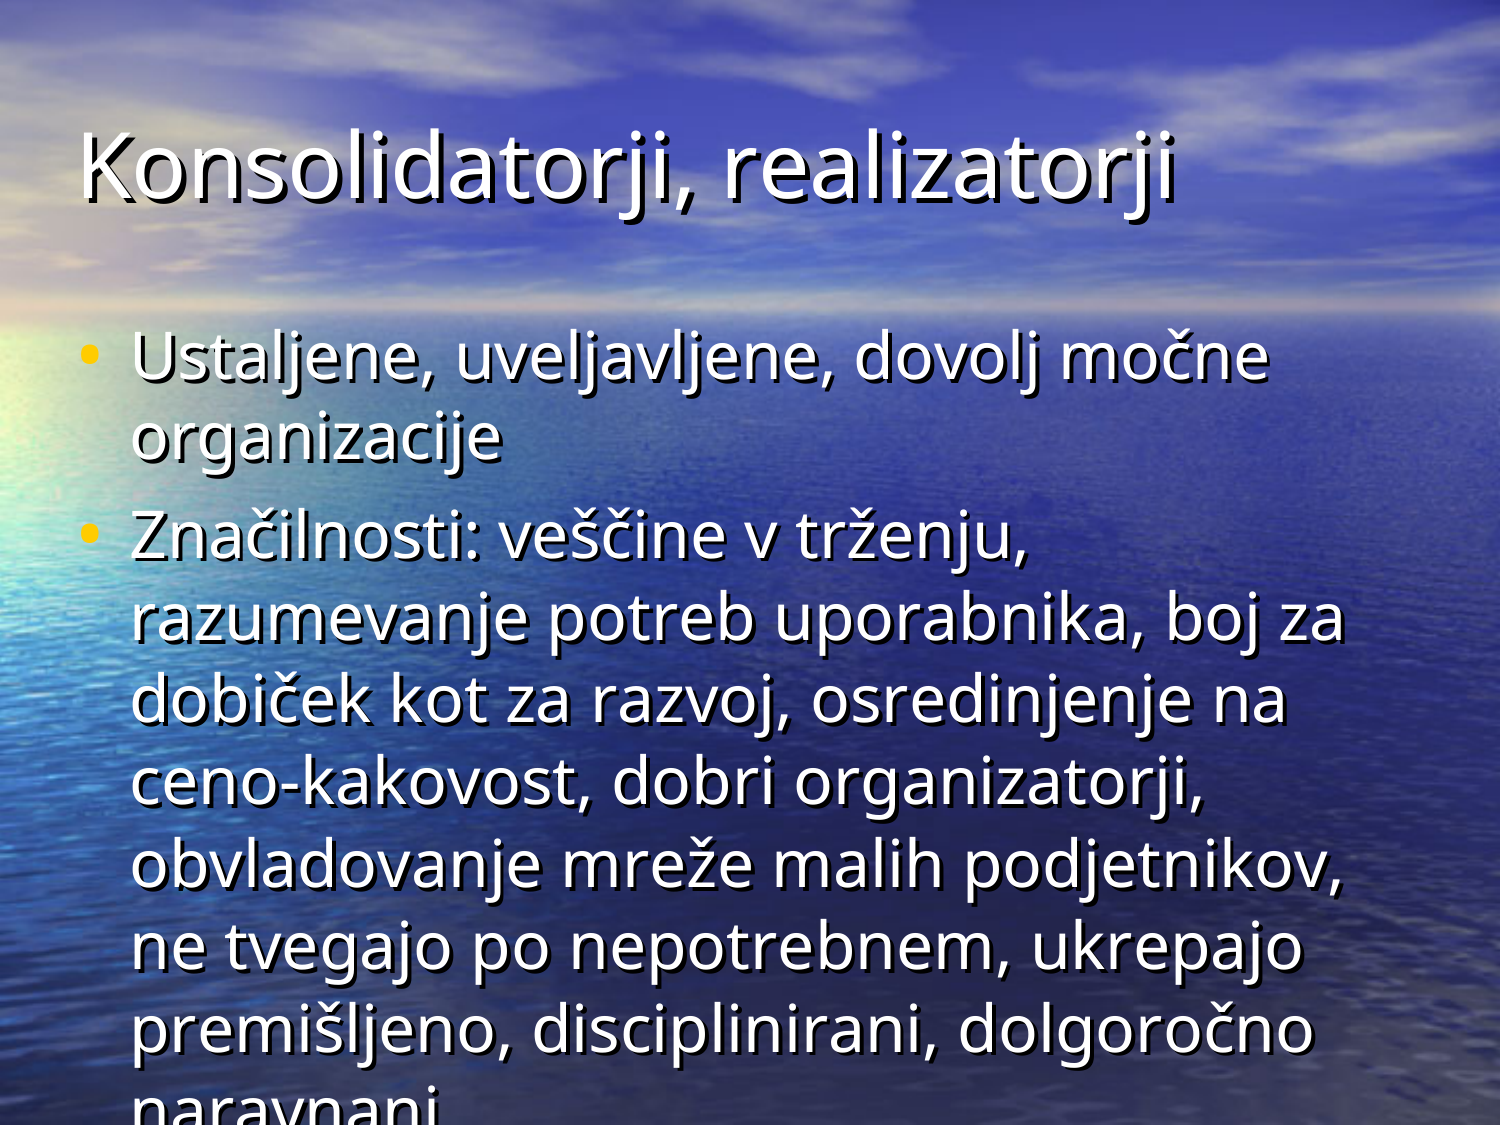

# Konsolidatorji, realizatorji
Ustaljene, uveljavljene, dovolj močne organizacije
Značilnosti: veščine v trženju, razumevanje potreb uporabnika, boj za dobiček kot za razvoj, osredinjenje na ceno-kakovost, dobri organizatorji, obvladovanje mreže malih podjetnikov, ne tvegajo po nepotrebnem, ukrepajo premišljeno, disciplinirani, dolgoročno naravnani